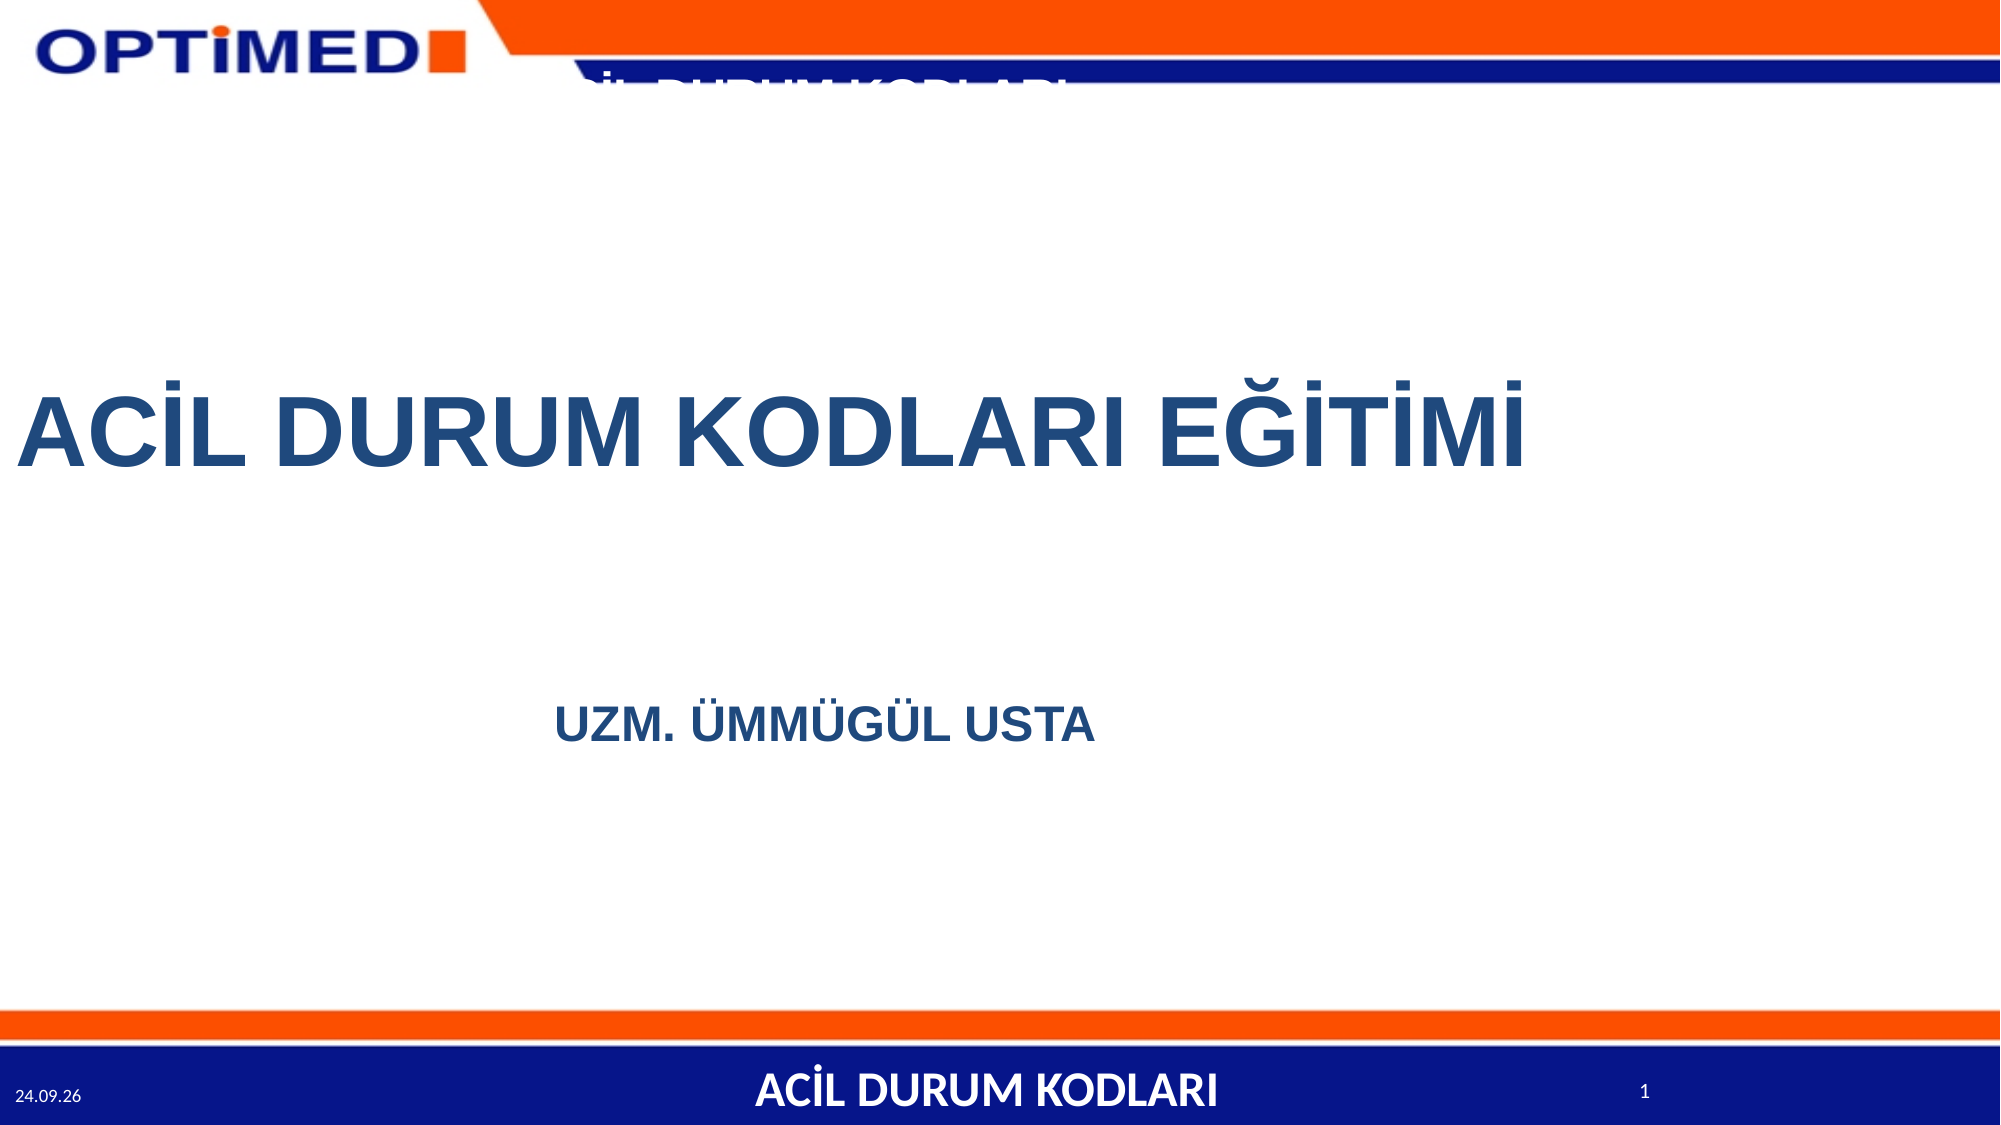

# ACİL DURUM KODLARI
ACİL DURUM KODLARI EĞİTİMİ
 UZM. ÜMMÜGÜL USTA
ACİL DURUM KODLARI